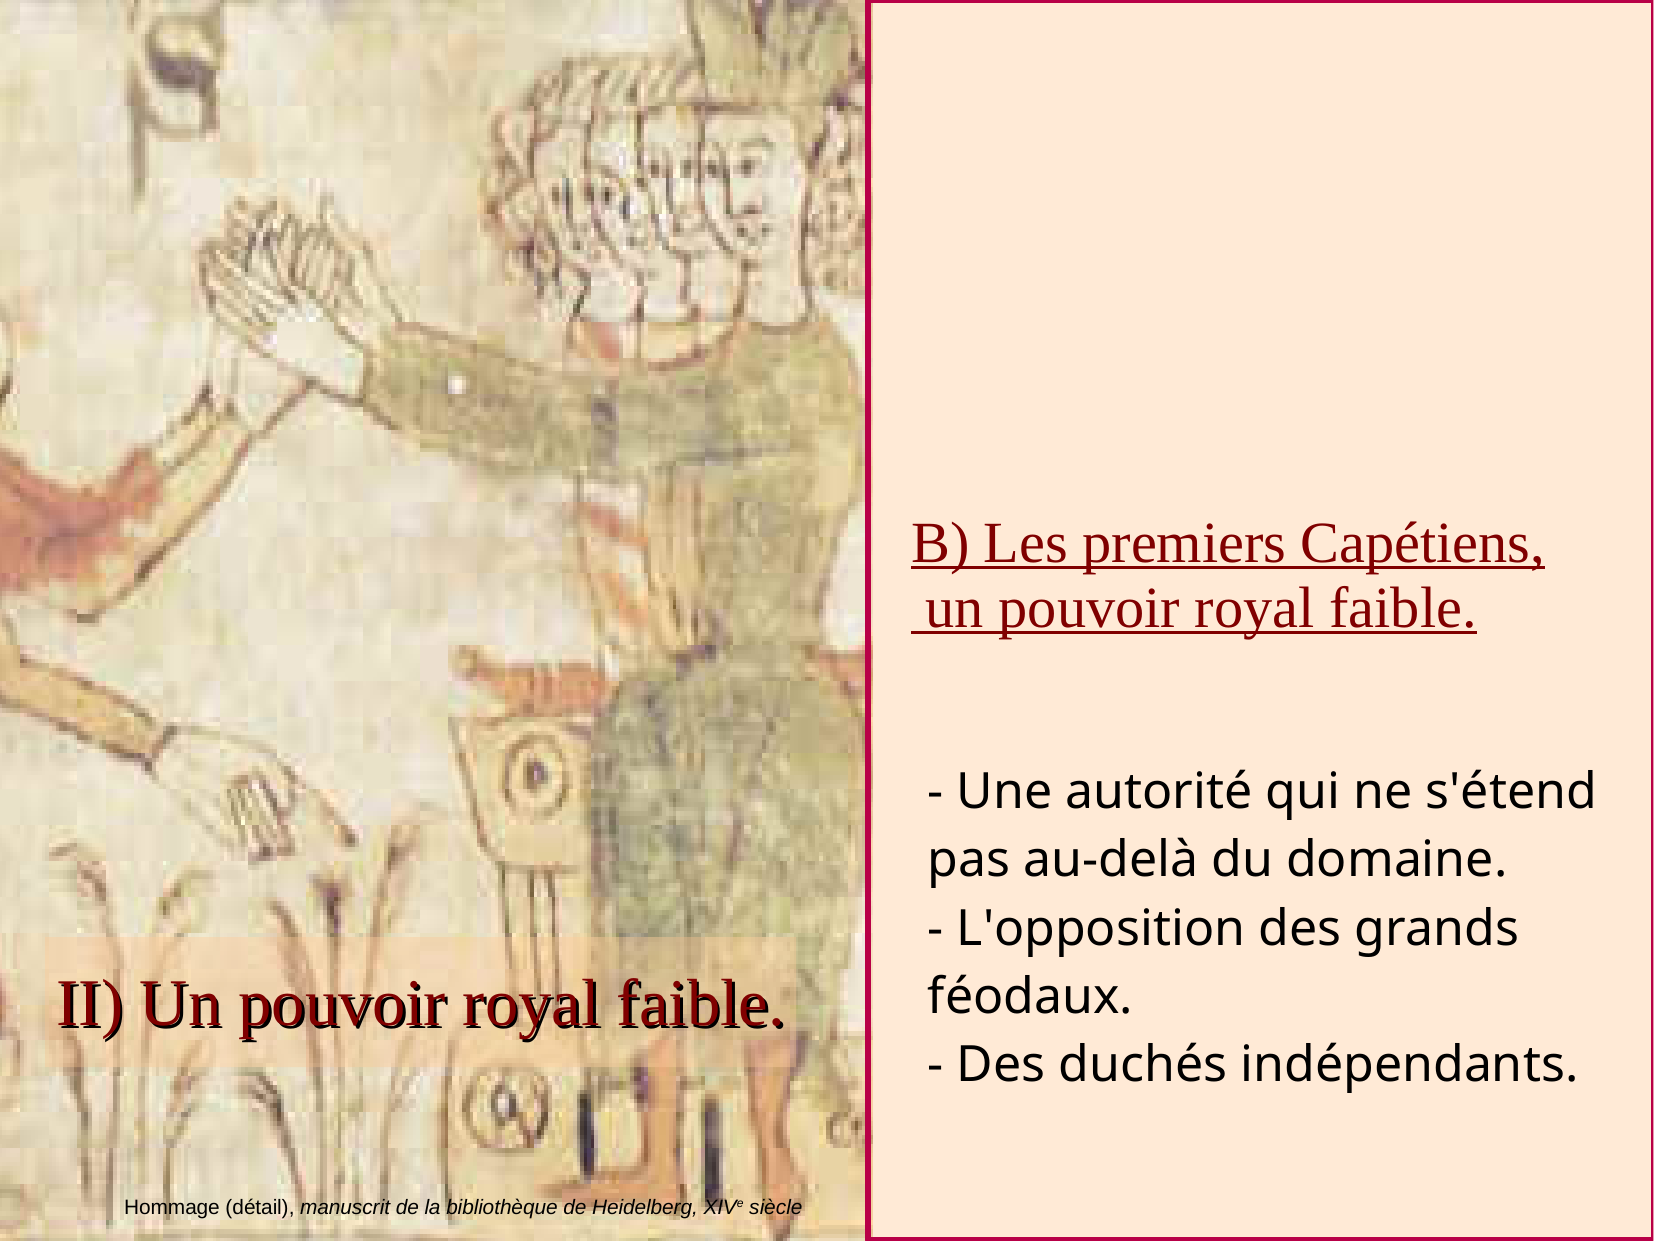

B) Les premiers Capétiens,
 un pouvoir royal faible.
- Une autorité qui ne s'étend pas au-delà du domaine.
- L'opposition des grands féodaux.
- Des duchés indépendants.
II) Un pouvoir royal faible.
Hommage (détail), manuscrit de la bibliothèque de Heidelberg, XIVe siècle